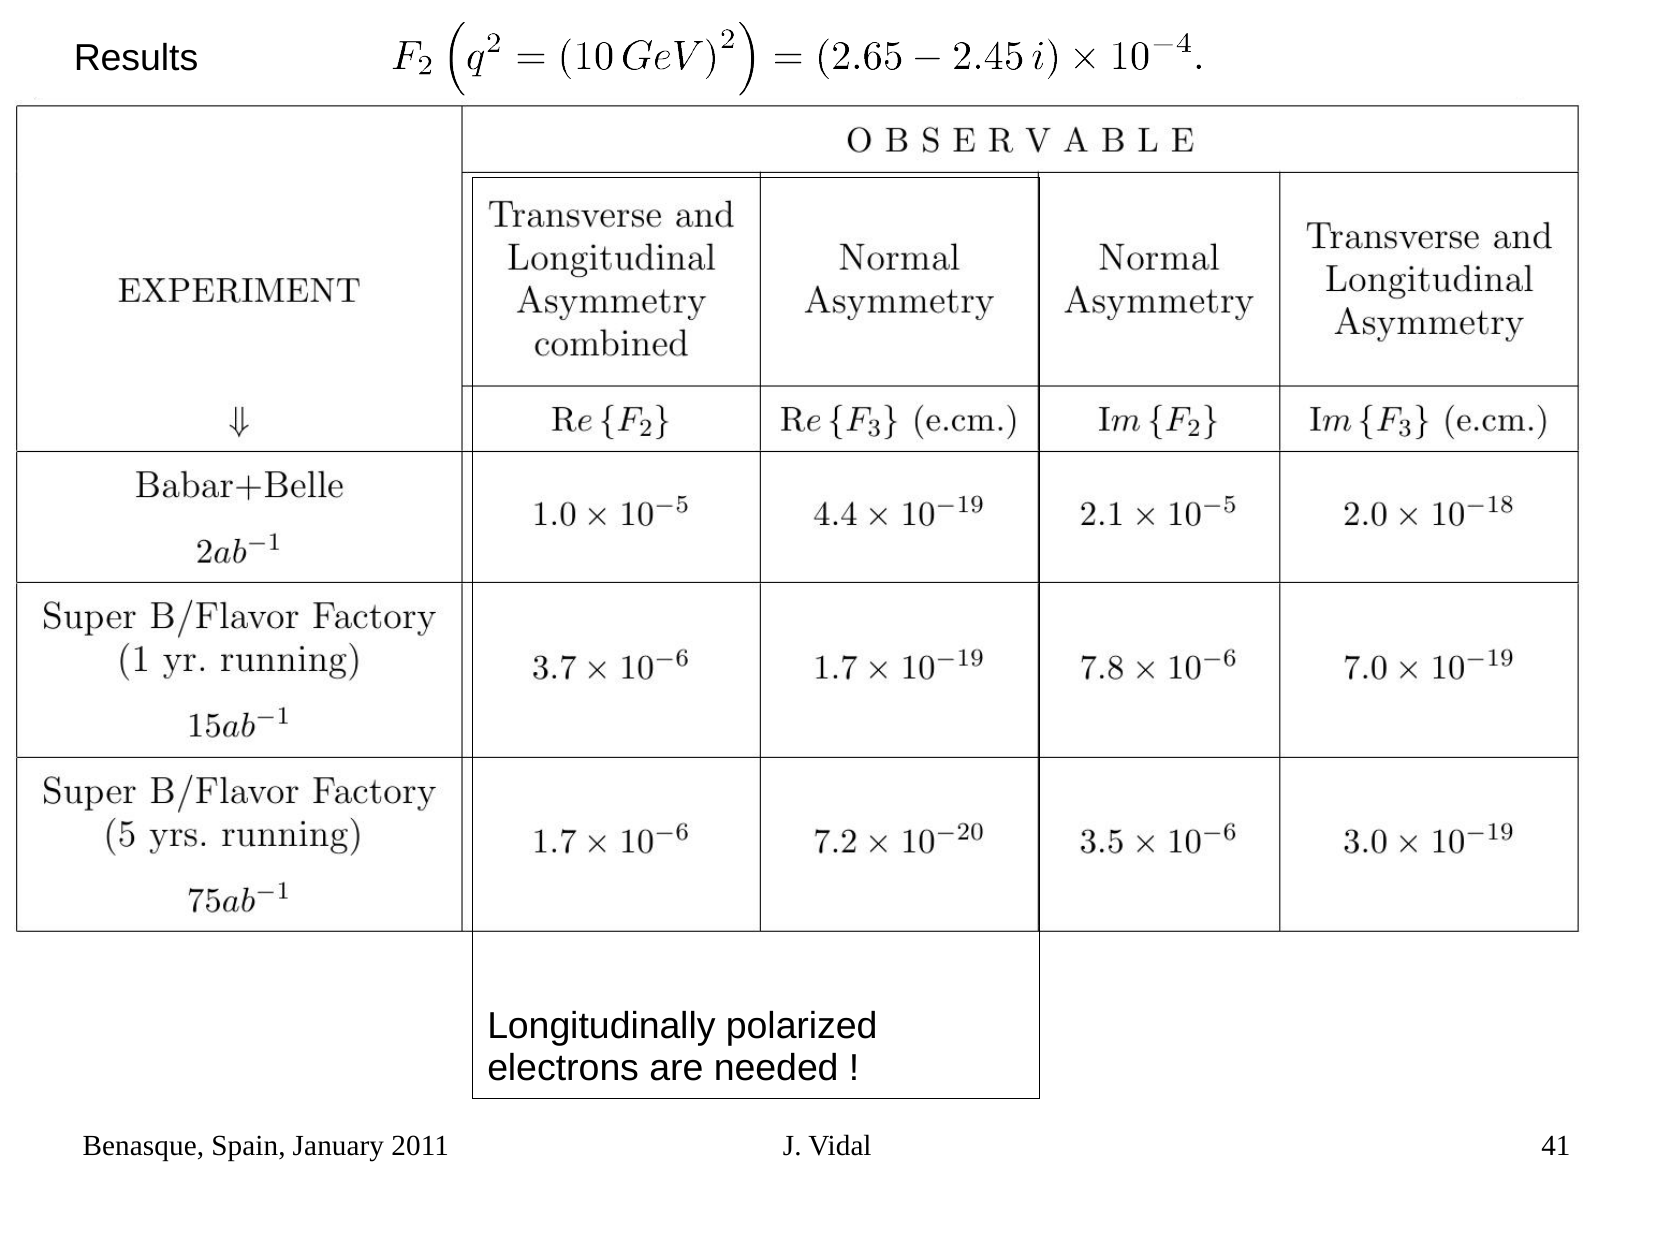

Results
Longitudinally polarized electrons are needed !
Benasque, Spain, January 2011
J. Vidal
41